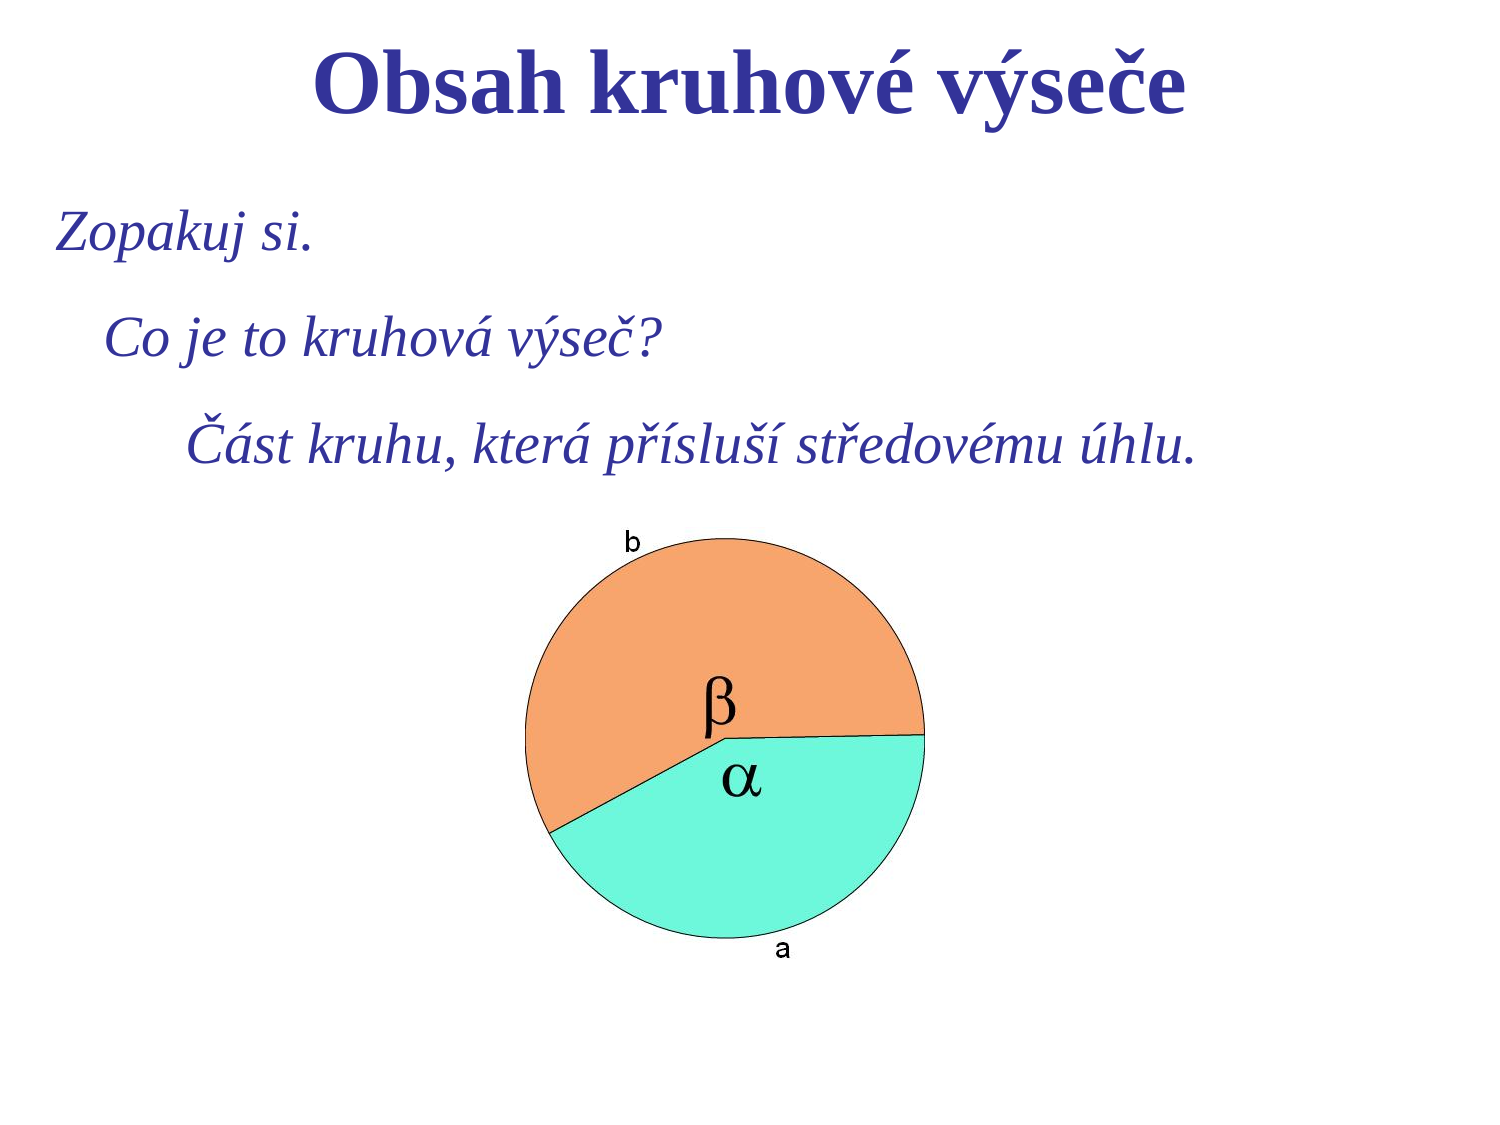

Obsah kruhové výseče
Zopakuj si.
Co je to kruhová výseč?
Část kruhu, která přísluší středovému úhlu.